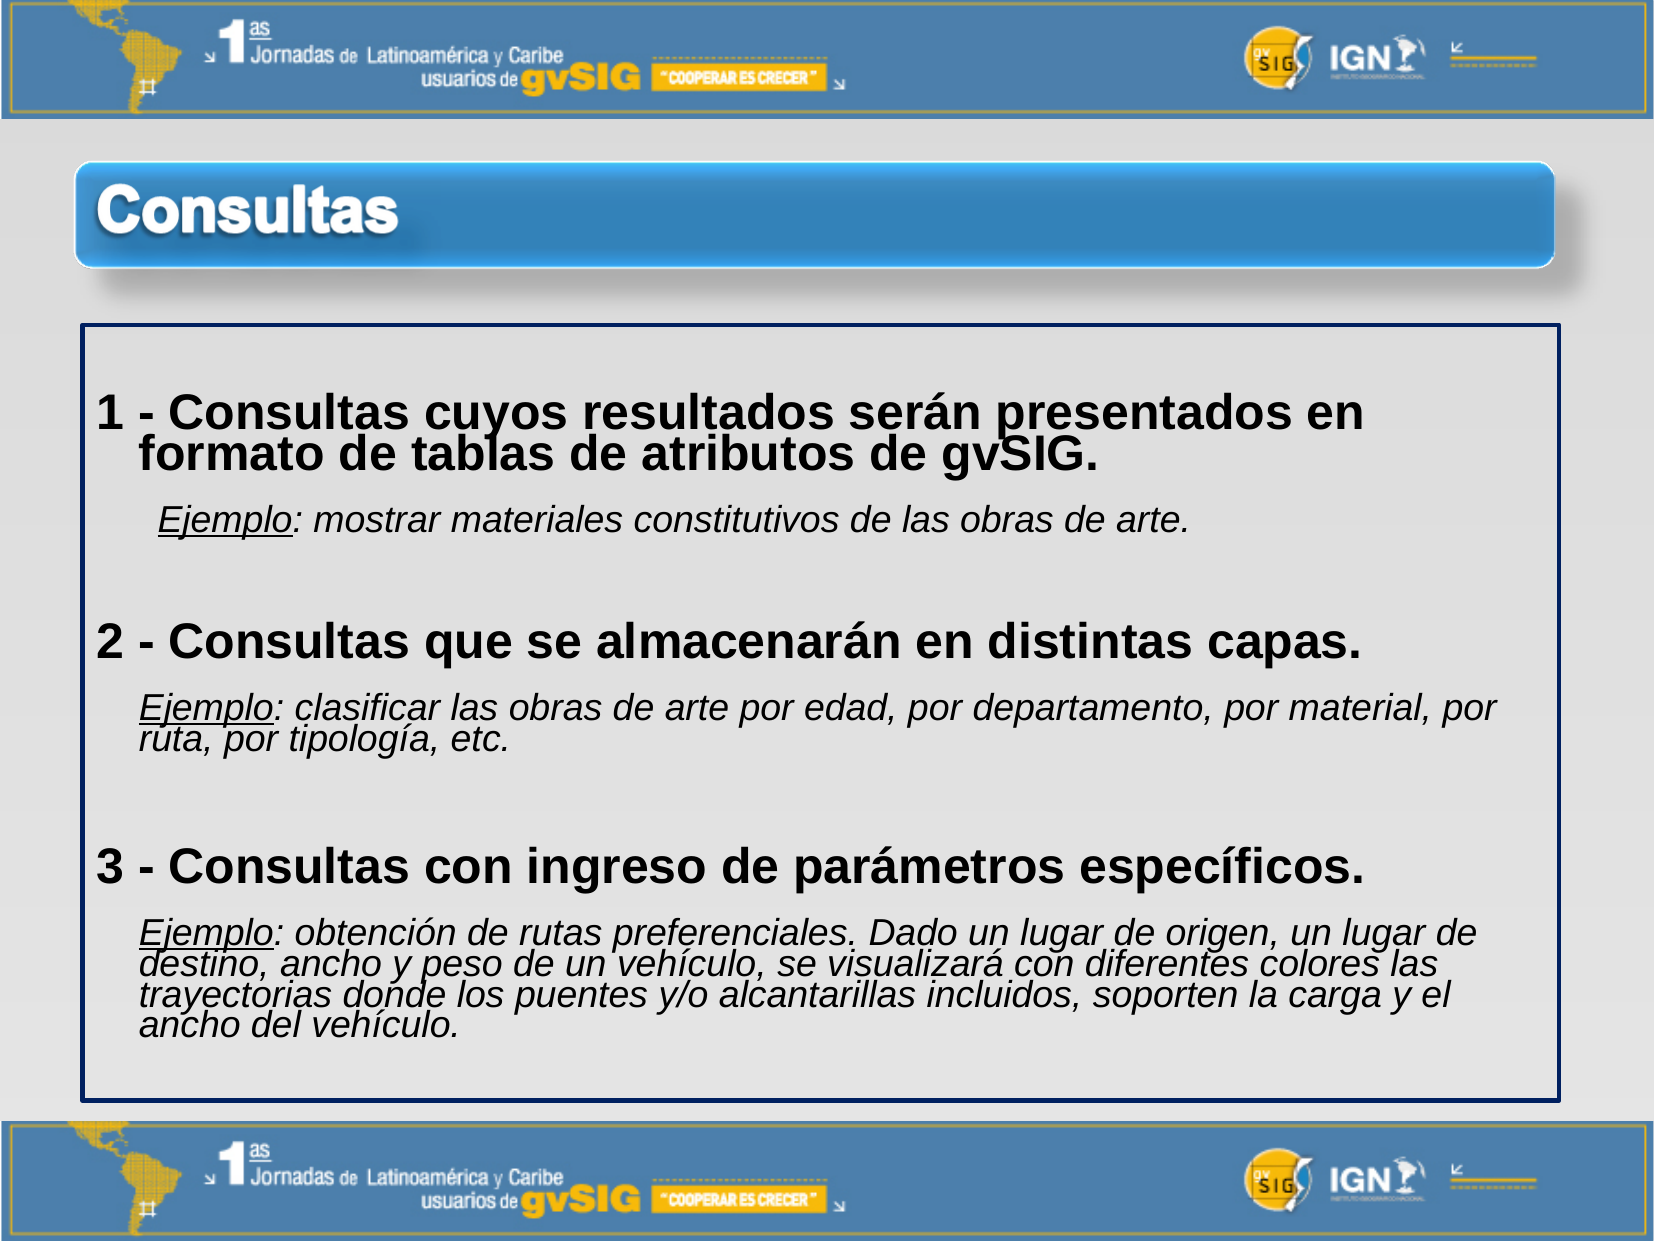

# 1 - Consultas cuyos resultados serán presentados en formato de tablas de atributos de gvSIG.
Ejemplo: mostrar materiales constitutivos de las obras de arte.
 2 - Consultas que se almacenarán en distintas capas.
	Ejemplo: clasificar las obras de arte por edad, por departamento, por material, por ruta, por tipología, etc.
 3 - Consultas con ingreso de parámetros específicos.
	Ejemplo: obtención de rutas preferenciales. Dado un lugar de origen, un lugar de destino, ancho y peso de un vehículo, se visualizará con diferentes colores las trayectorias donde los puentes y/o alcantarillas incluidos, soporten la carga y el ancho del vehículo.